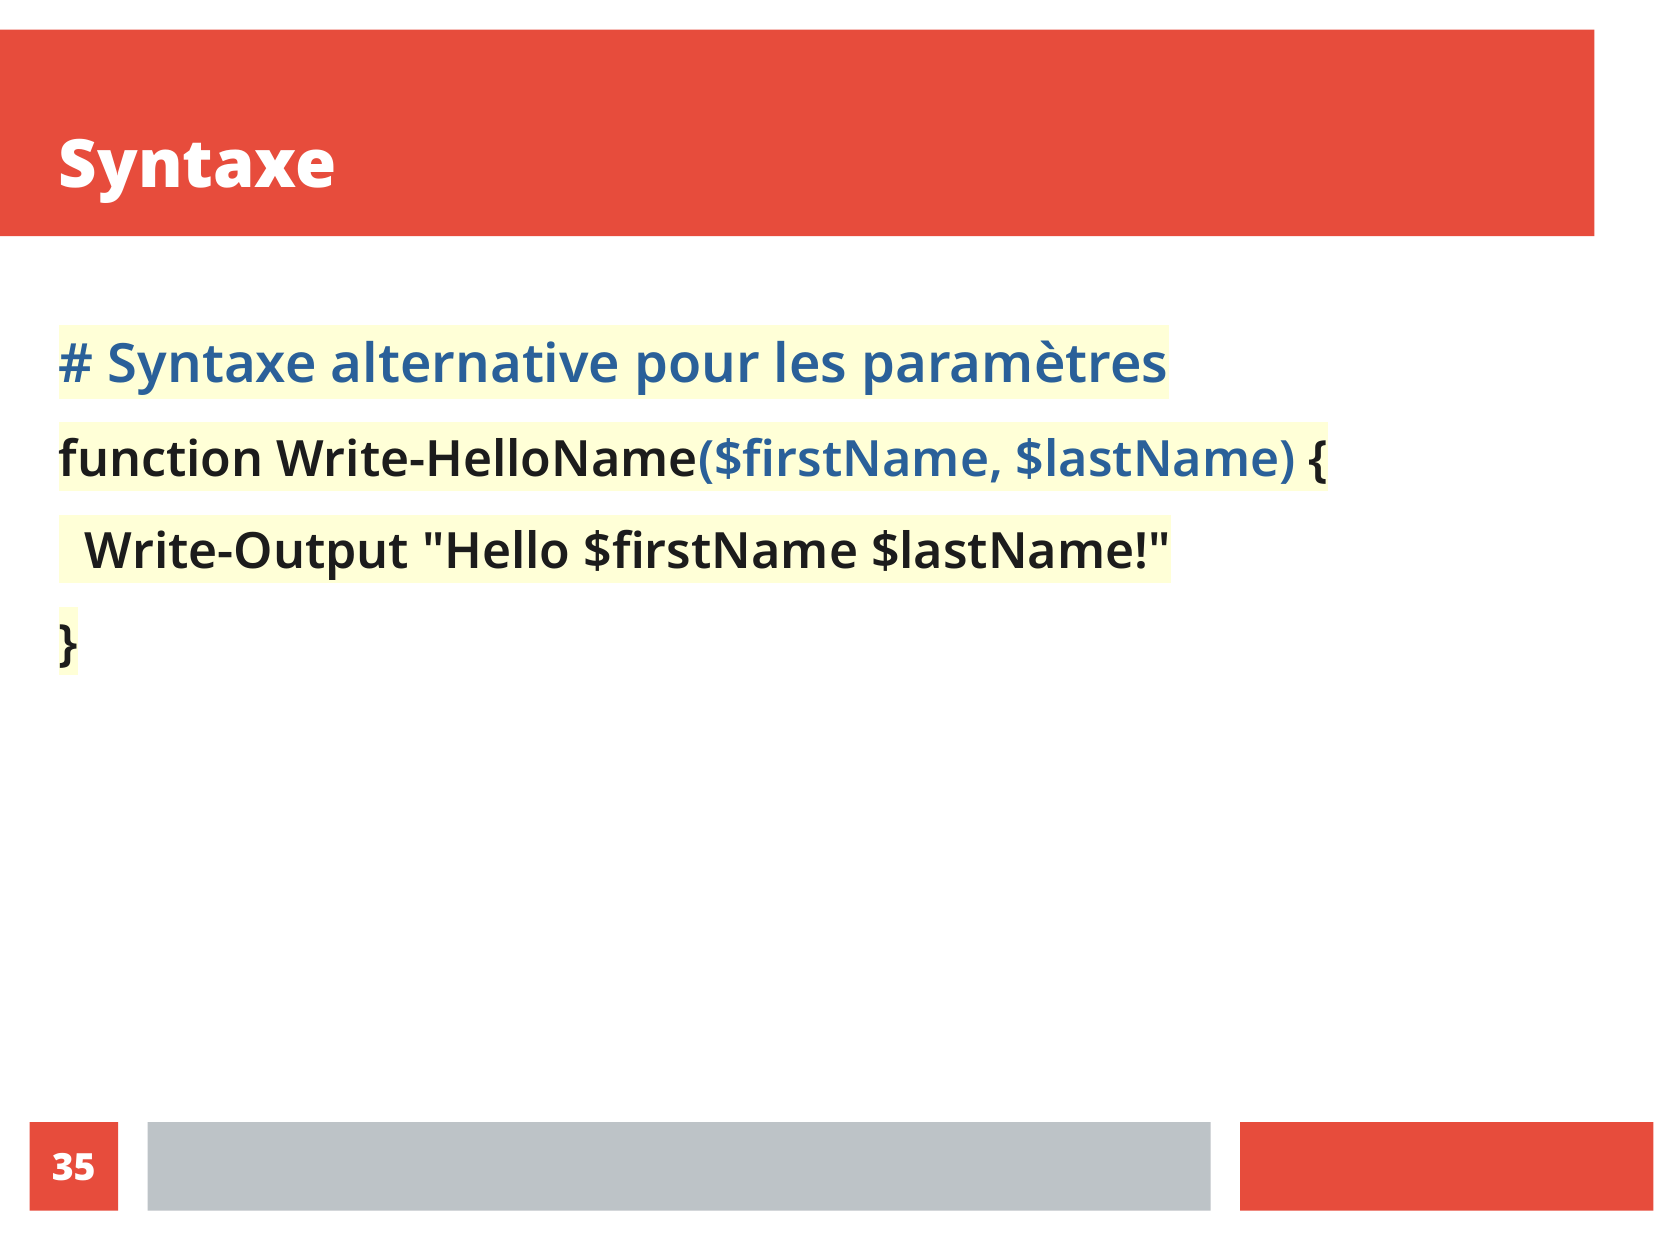

# Syntaxe
# Syntaxe alternative pour les paramètres
function Write-HelloName($firstName, $lastName) {
 Write-Output "Hello $firstName $lastName!"
}
35